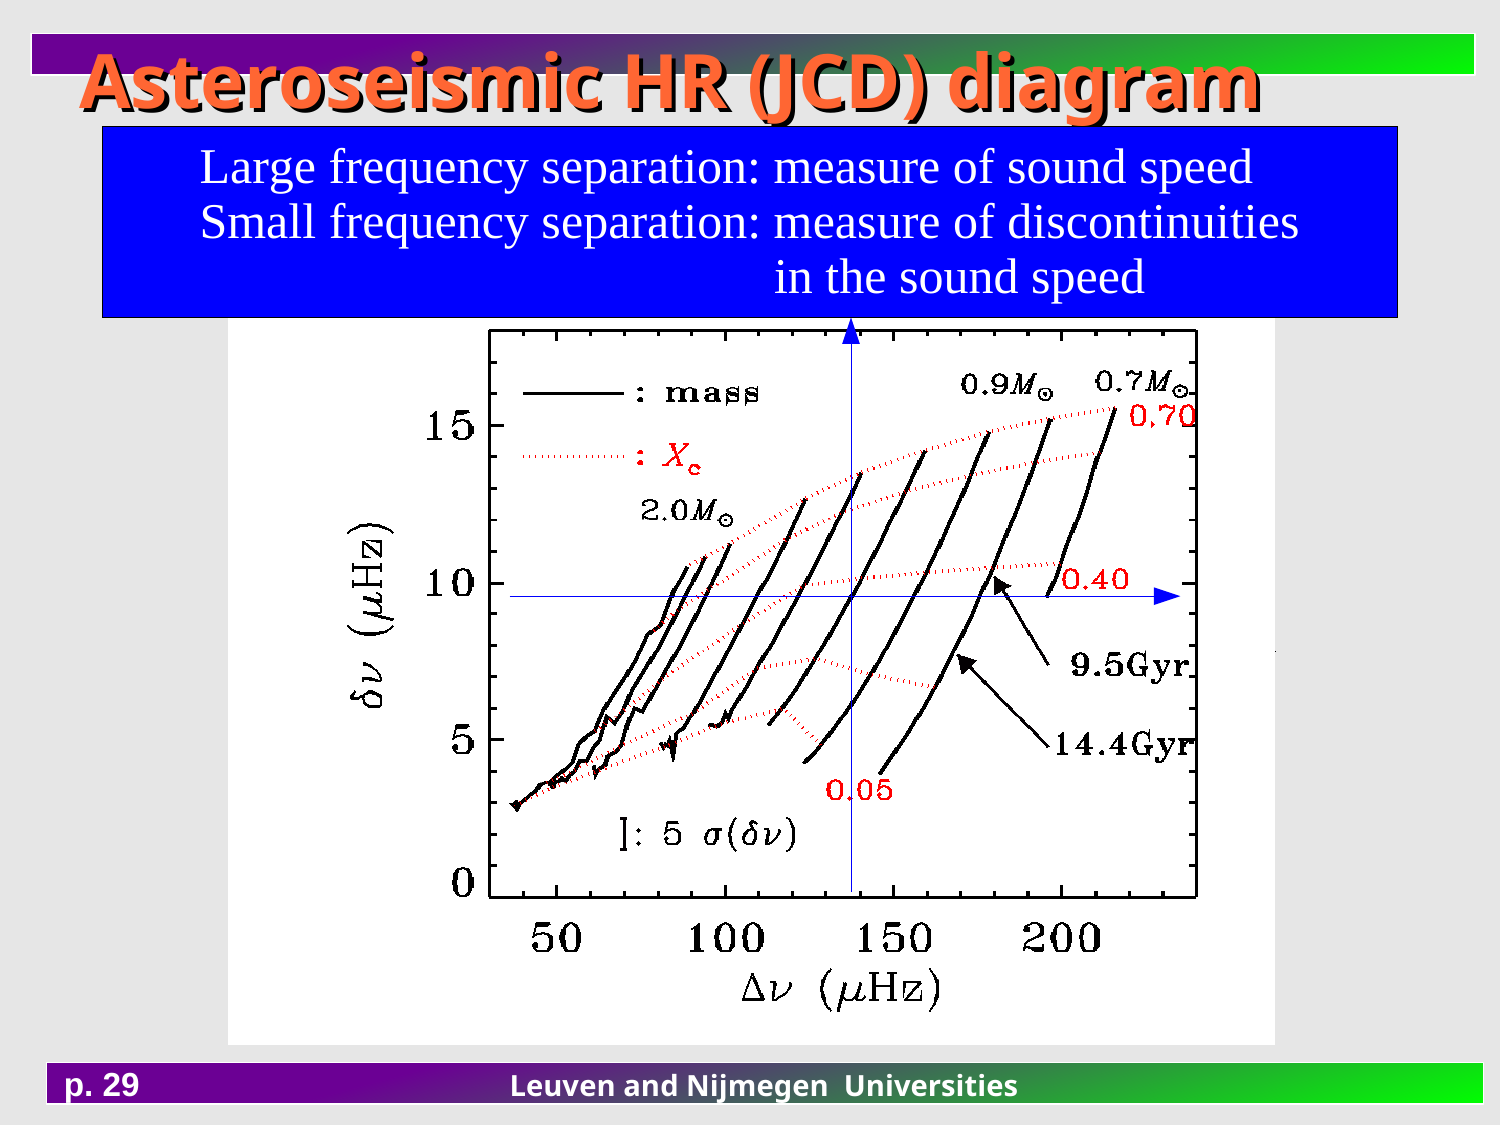

# Asteroseismic HR (JCD) diagram
Large frequency separation: measure of sound speed
Small frequency separation: measure of discontinuities
 in the sound speed